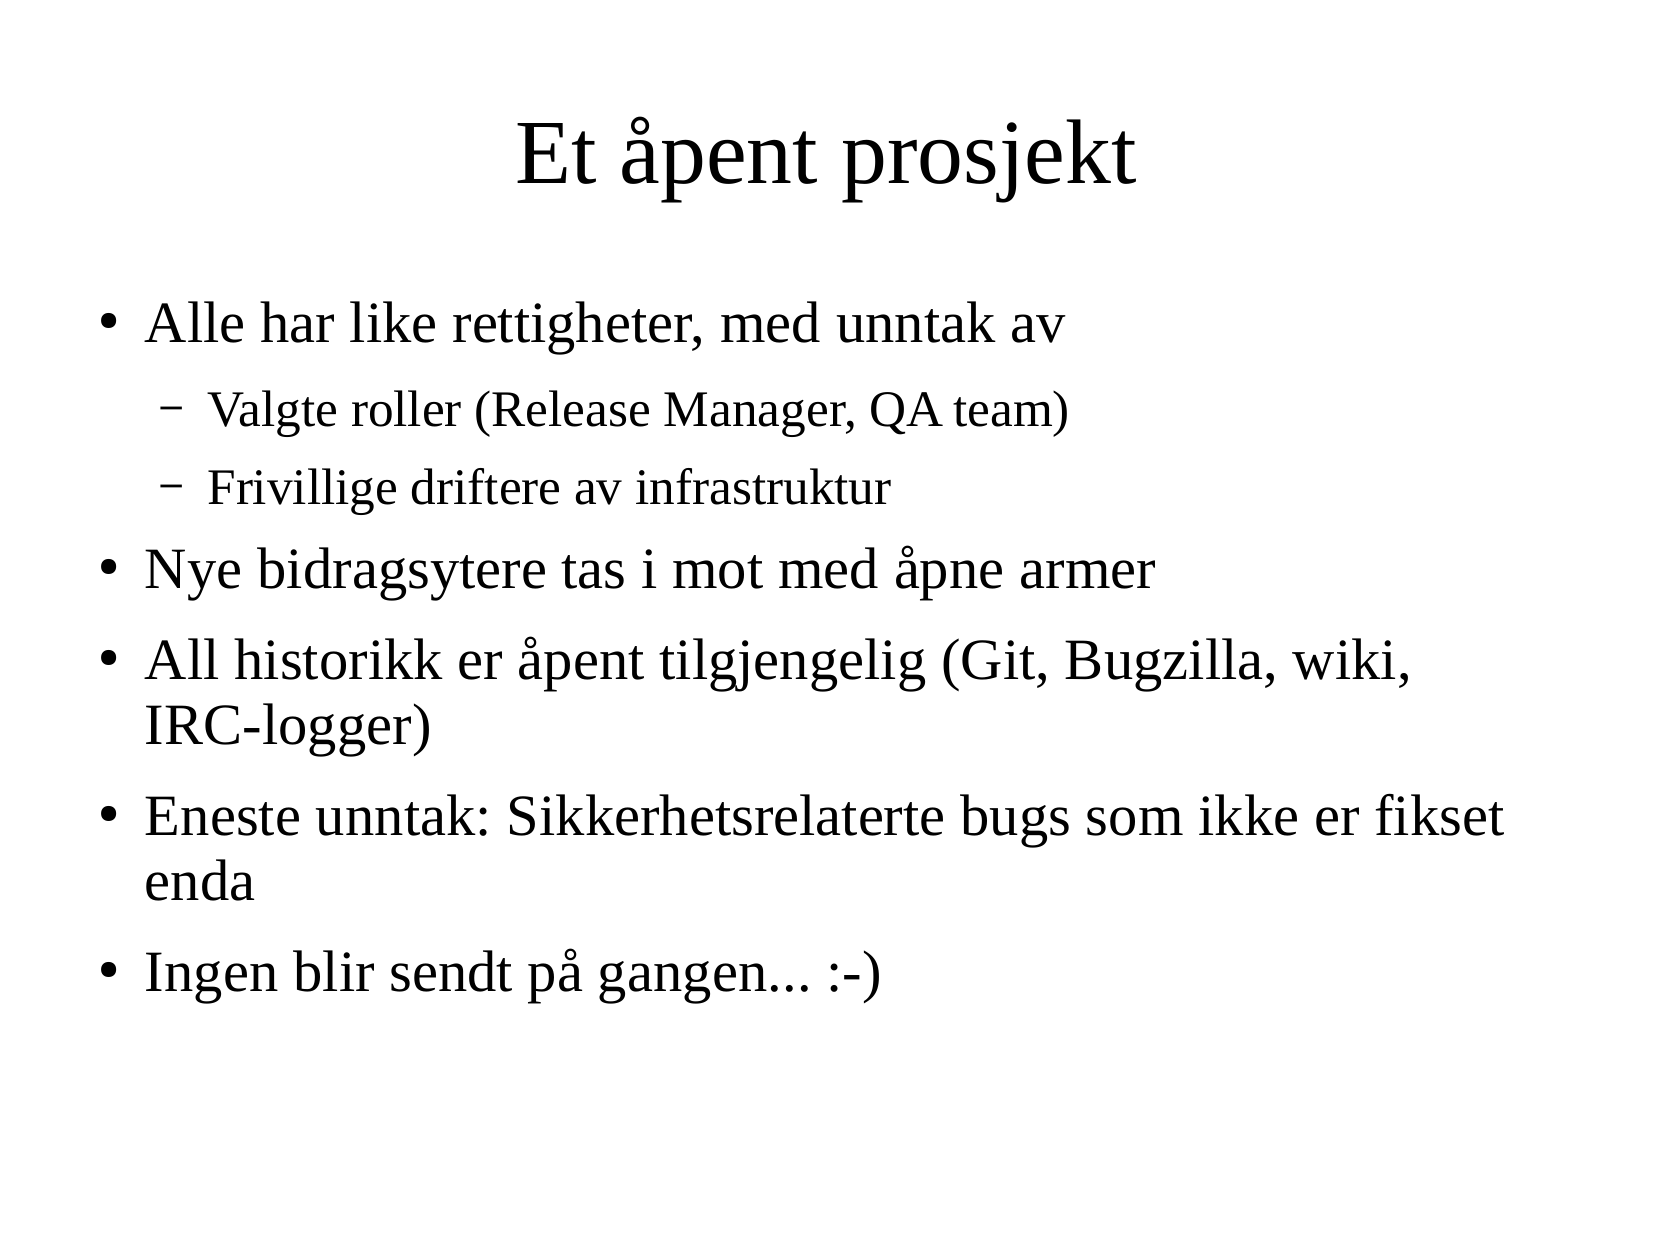

# Et åpent prosjekt
Alle har like rettigheter, med unntak av
Valgte roller (Release Manager, QA team)
Frivillige driftere av infrastruktur
Nye bidragsytere tas i mot med åpne armer
All historikk er åpent tilgjengelig (Git, Bugzilla, wiki, IRC-logger)
Eneste unntak: Sikkerhetsrelaterte bugs som ikke er fikset enda
Ingen blir sendt på gangen... :-)